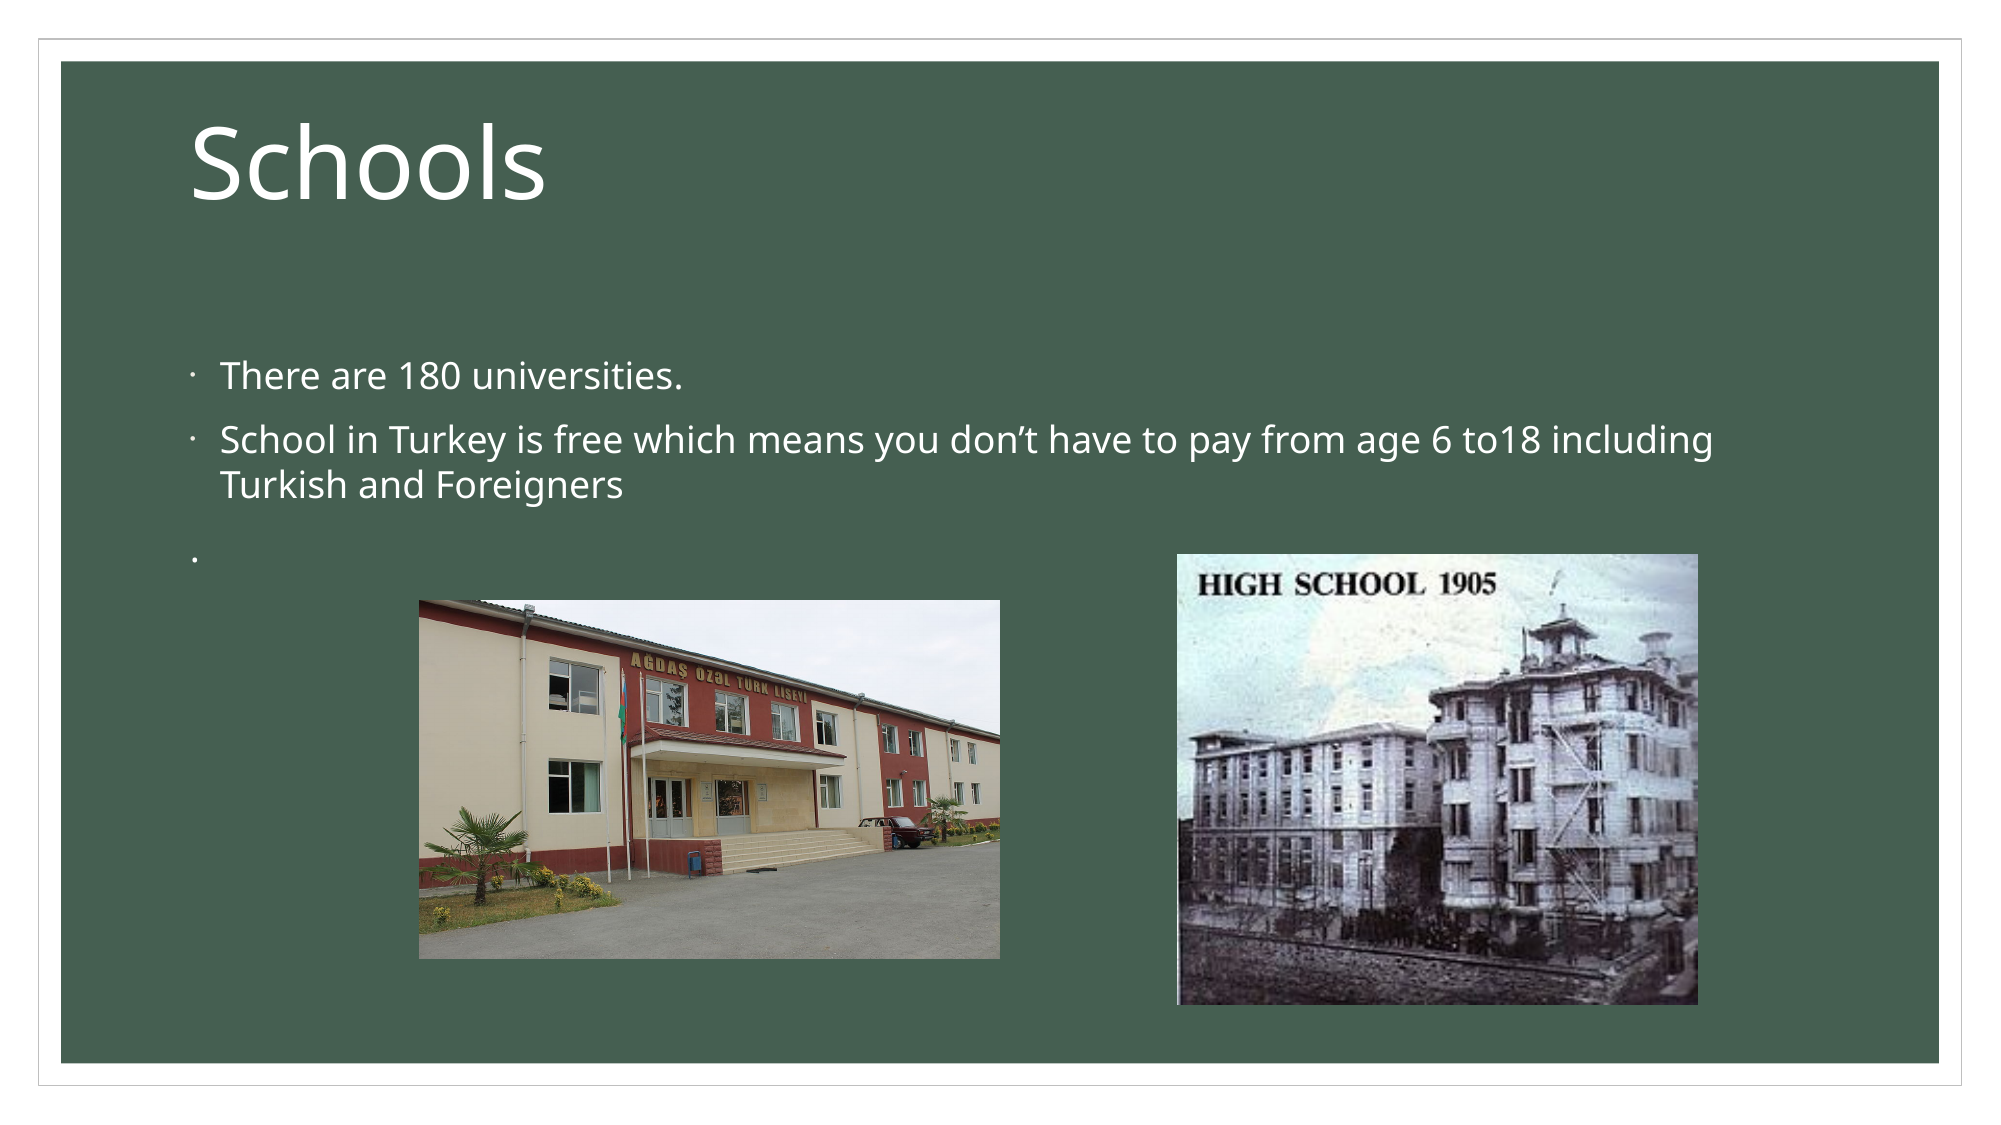

# Schools
There are 180 universities.
School in Turkey is free which means you don’t have to pay from age 6 to18 including Turkish and Foreigners
.